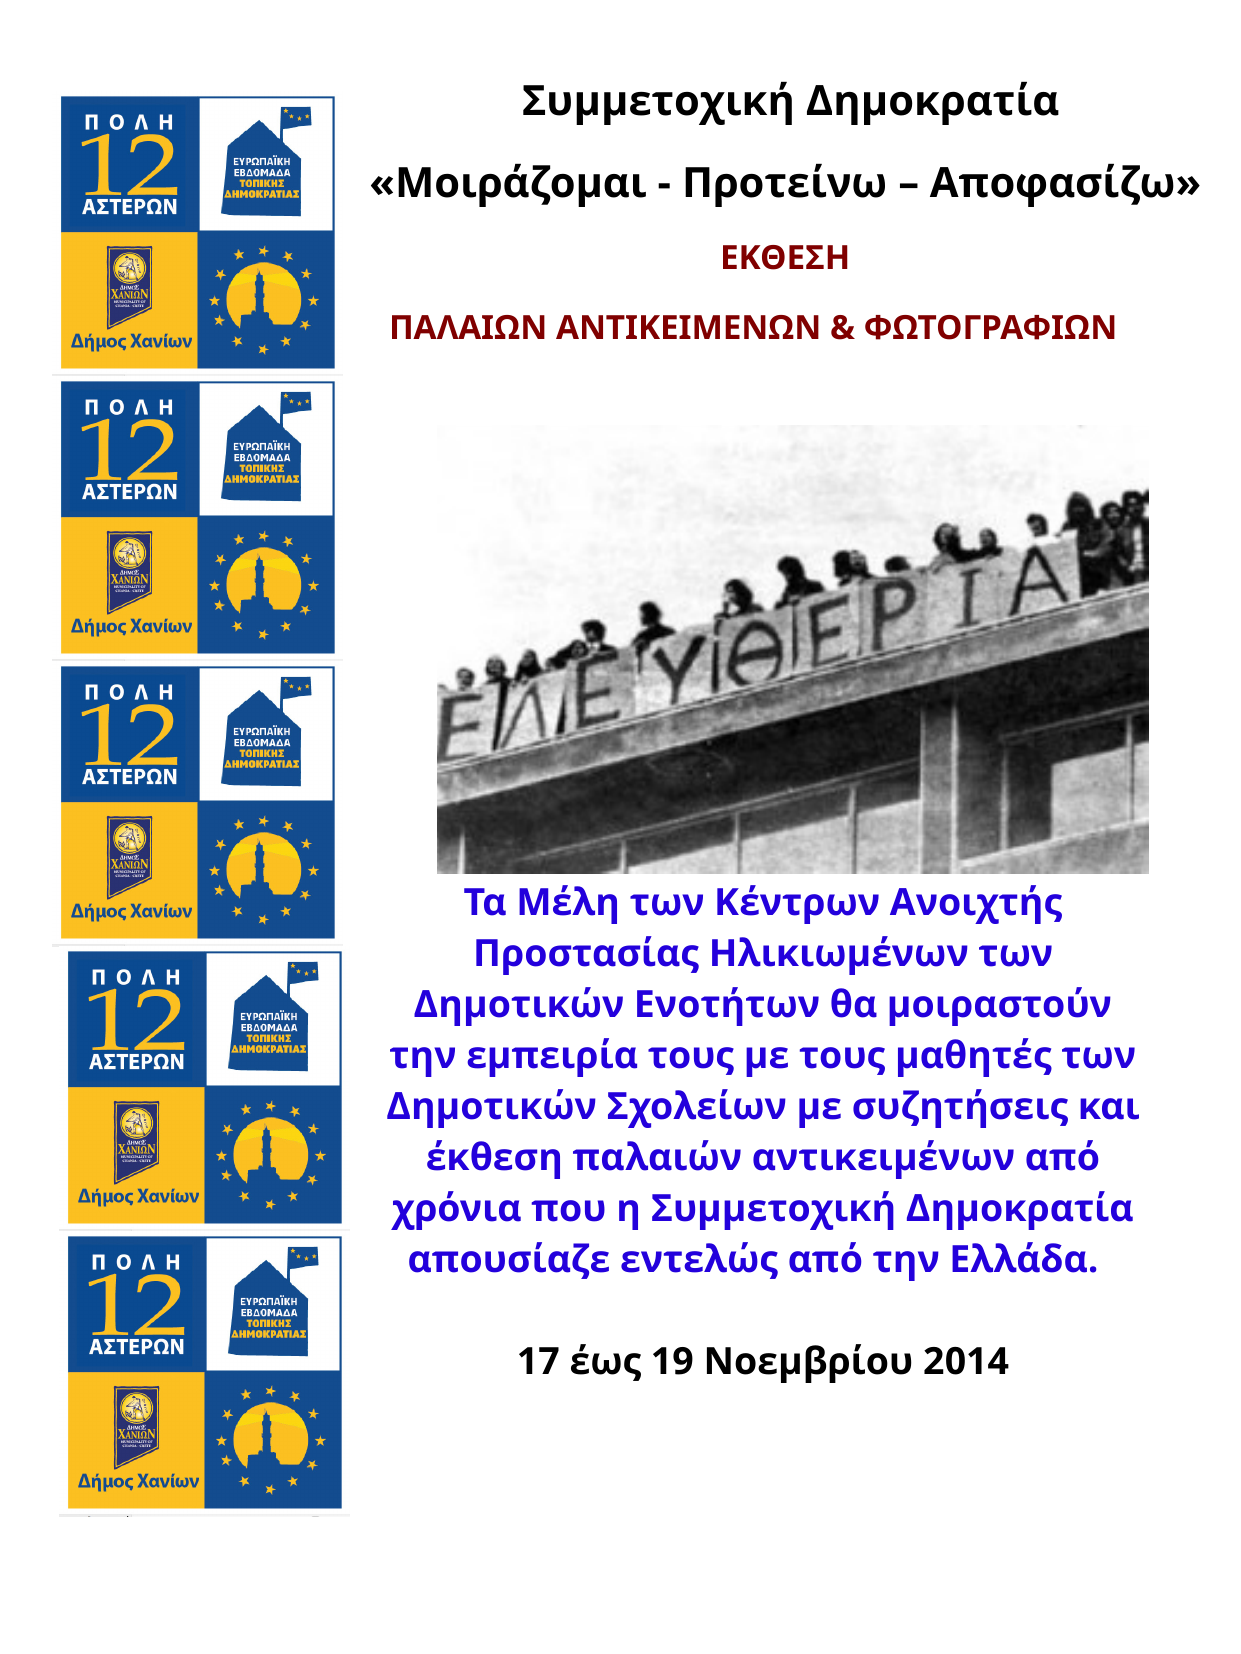

Συμμετοχική Δημοκρατία
«Μοιράζομαι - Προτείνω – Αποφασίζω»
ΕΚΘΕΣΗ
 ΠΑΛΑΙΩΝ ΑΝΤΙΚΕΙΜΕΝΩΝ & ΦΩΤΟΓΡΑΦΙΩΝ
#
Τα Μέλη των Κέντρων Ανοιχτής Προστασίας Ηλικιωμένων των Δημοτικών Ενοτήτων θα μοιραστούν την εμπειρία τους με τους μαθητές των Δημοτικών Σχολείων με συζητήσεις και έκθεση παλαιών αντικειμένων από χρόνια που η Συμμετοχική Δημοκρατία απουσίαζε εντελώς από την Ελλάδα.
17 έως 19 Νοεμβρίου 2014